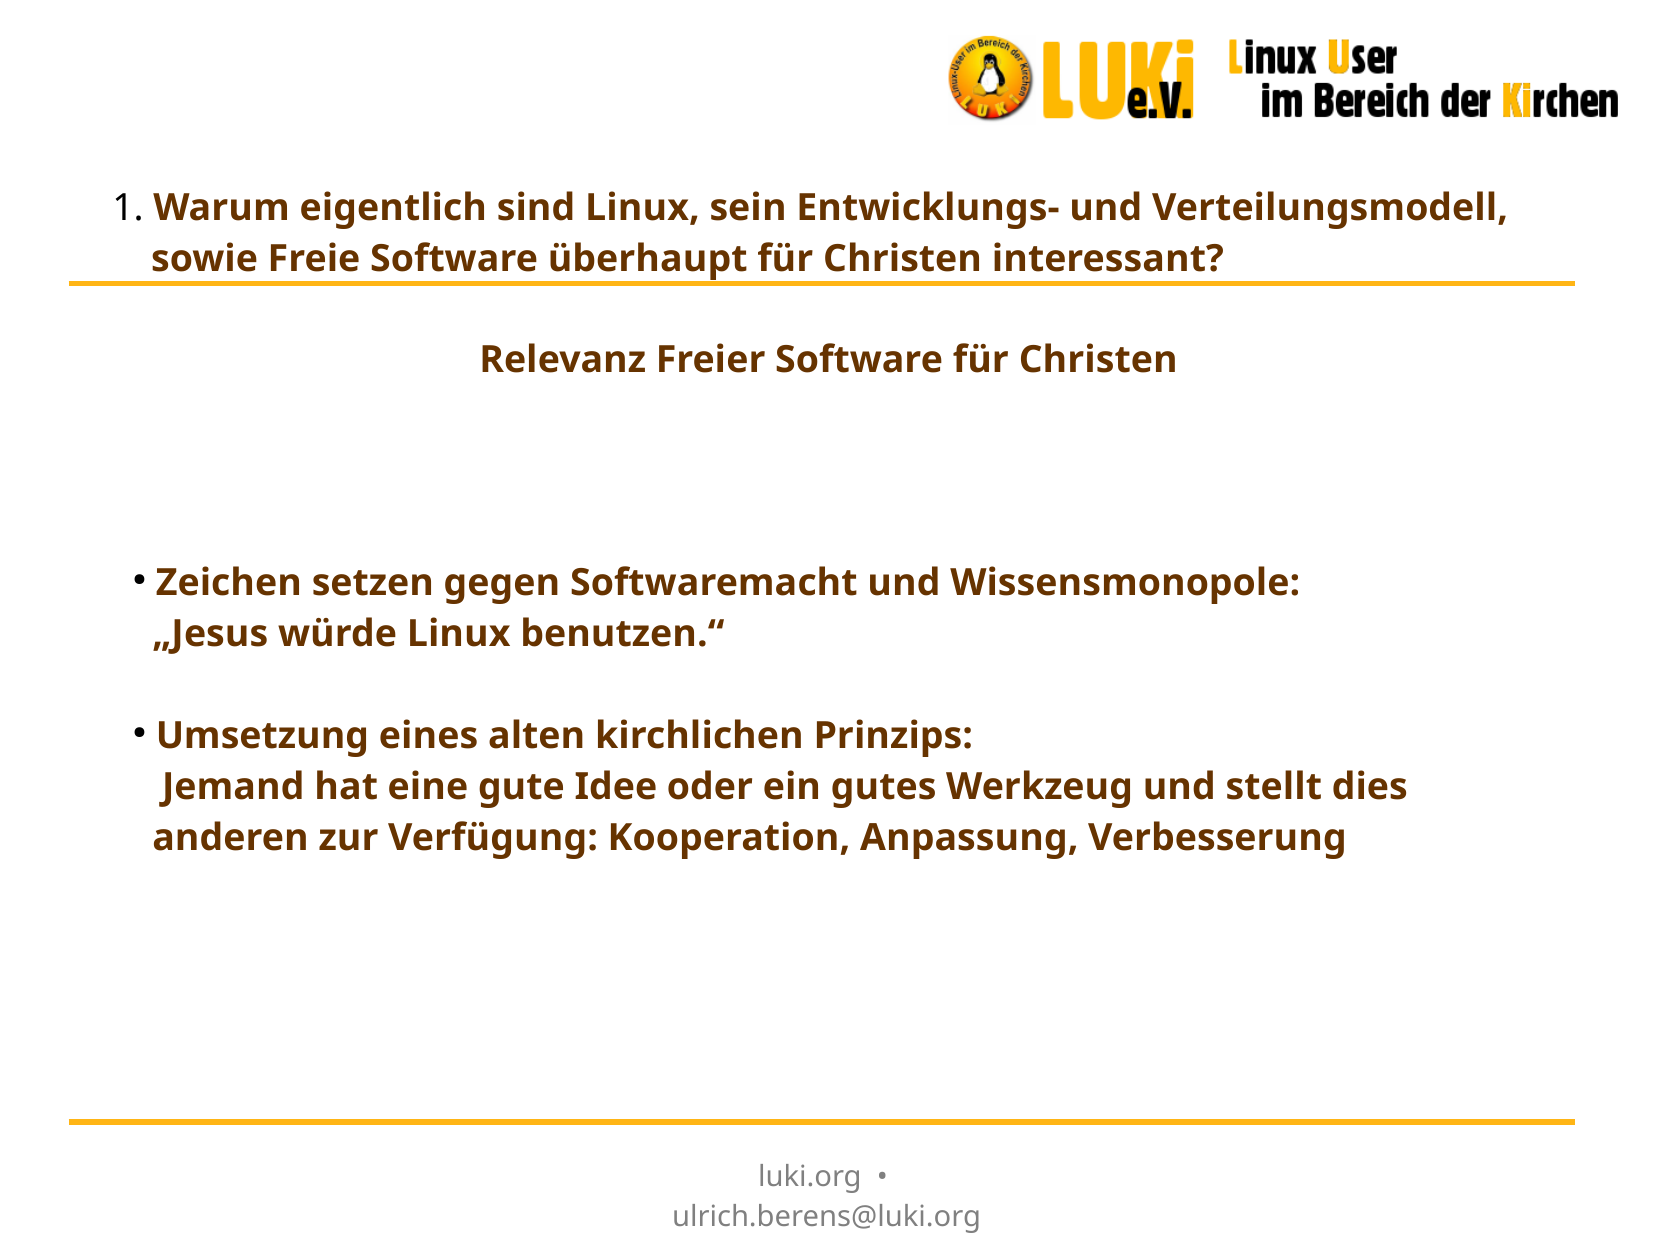

Warum eigentlich sind Linux, sein Entwicklungs- und Verteilungsmodell,
 sowie Freie Software überhaupt für Christen interessant?
Relevanz Freier Software für Christen
 Zeichen setzen gegen Softwaremacht und Wissensmonopole:
 „Jesus würde Linux benutzen.“
 Umsetzung eines alten kirchlichen Prinzips:
 Jemand hat eine gute Idee oder ein gutes Werkzeug und stellt dies
 anderen zur Verfügung: Kooperation, Anpassung, Verbesserung
luki.org • ulrich.berens@luki.org